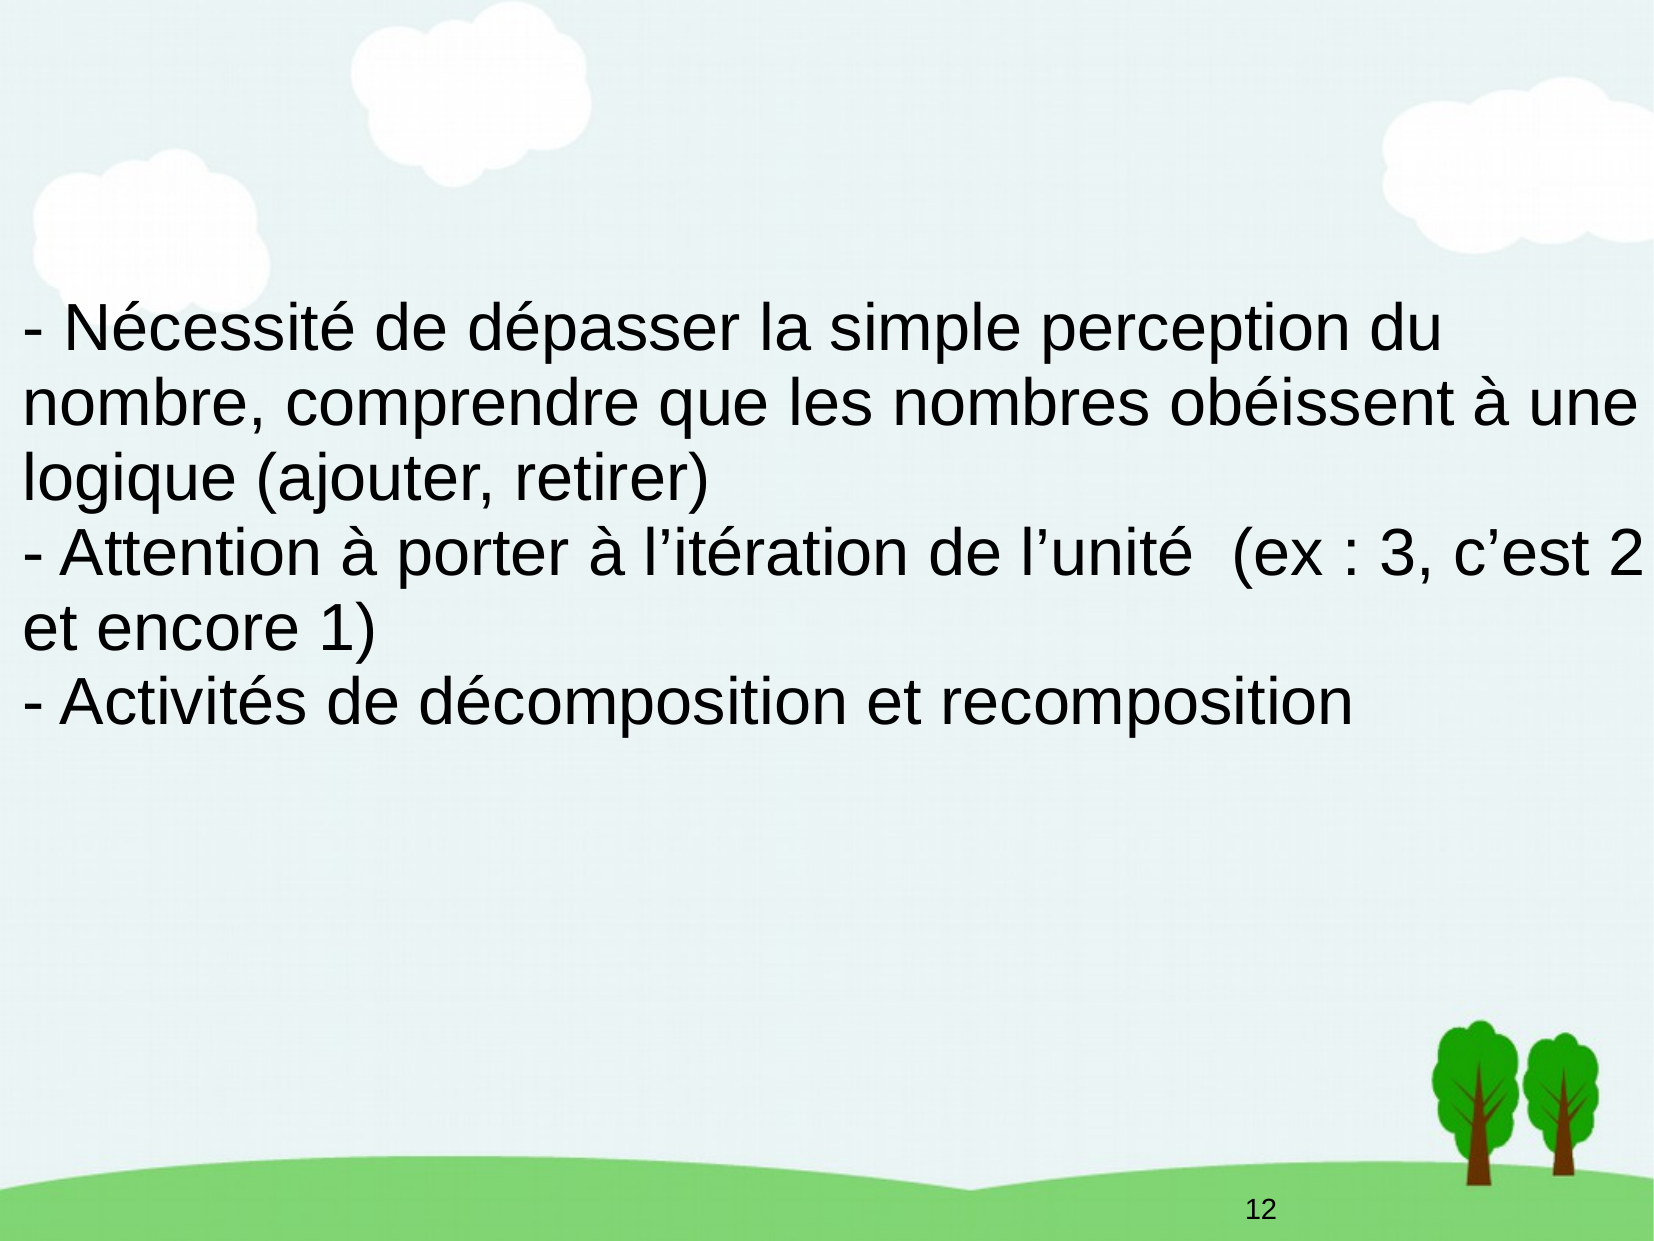

- Nécessité de dépasser la simple perception du nombre, comprendre que les nombres obéissent à une logique (ajouter, retirer)
- Attention à porter à l’itération de l’unité (ex : 3, c’est 2 et encore 1)
- Activités de décomposition et recomposition